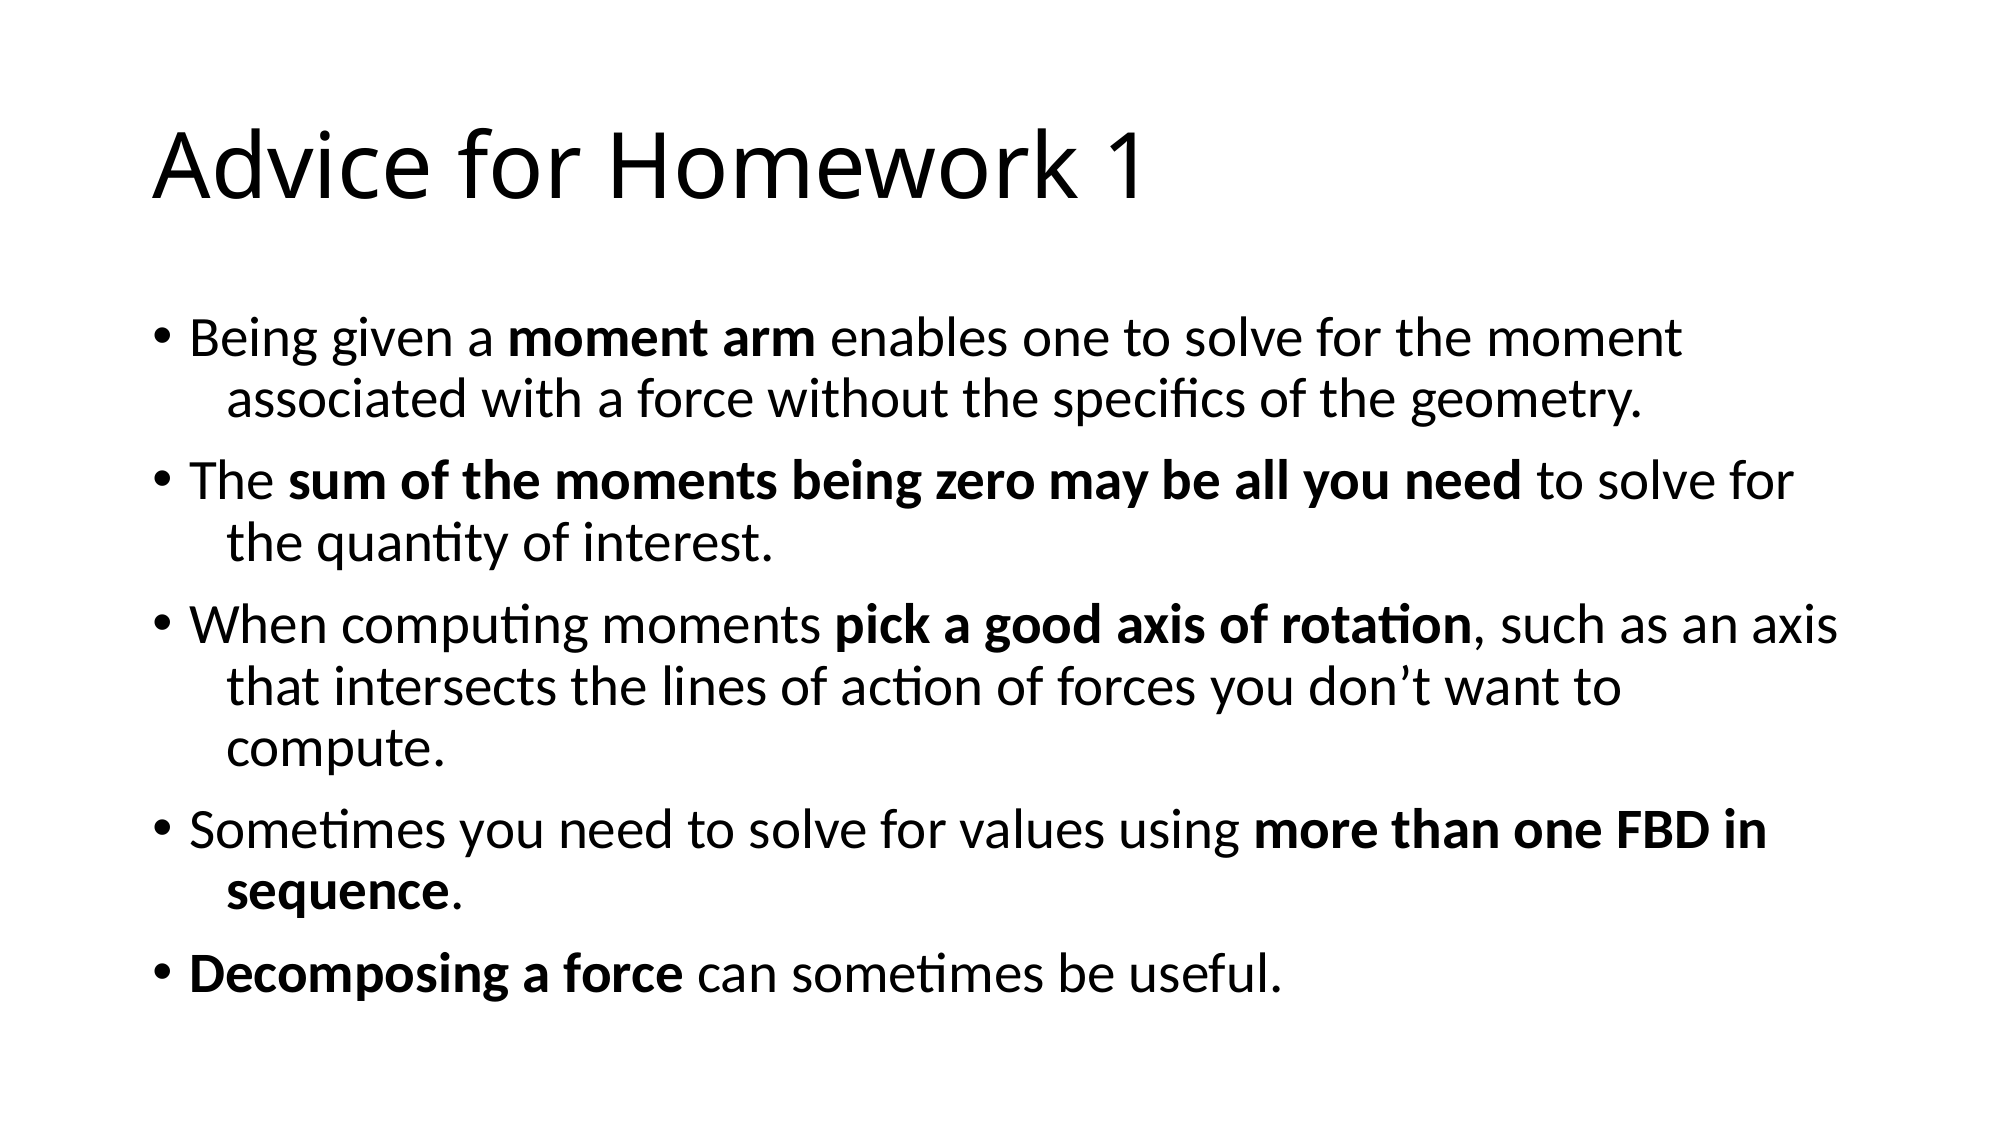

# Advice for Homework 1
Being given a moment arm enables one to solve for the moment associated with a force without the specifics of the geometry.
The sum of the moments being zero may be all you need to solve for the quantity of interest.
When computing moments pick a good axis of rotation, such as an axis that intersects the lines of action of forces you don’t want to compute.
Sometimes you need to solve for values using more than one FBD in sequence.
Decomposing a force can sometimes be useful.